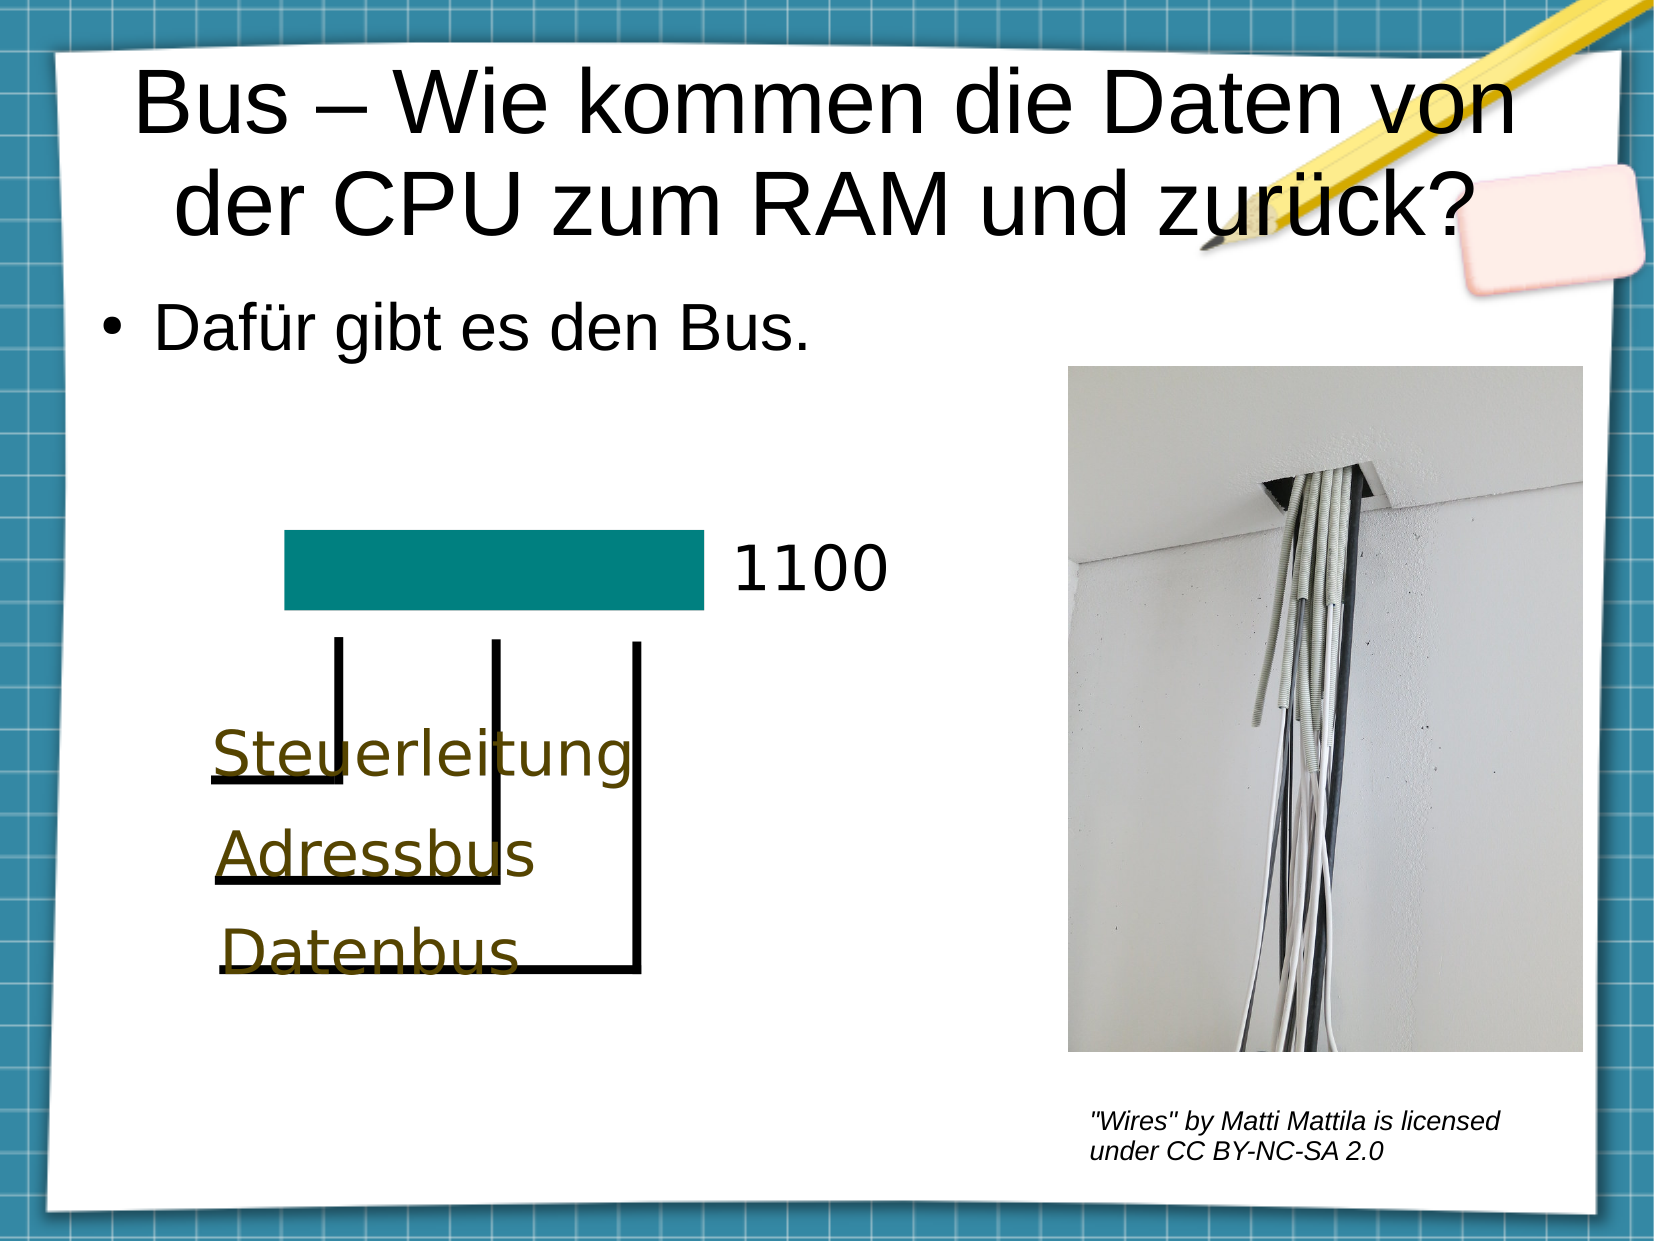

# Bus – Wie kommen die Daten von der CPU zum RAM und zurück?
Dafür gibt es den Bus.
"Wires" by Matti Mattila is licensed
under CC BY-NC-SA 2.0